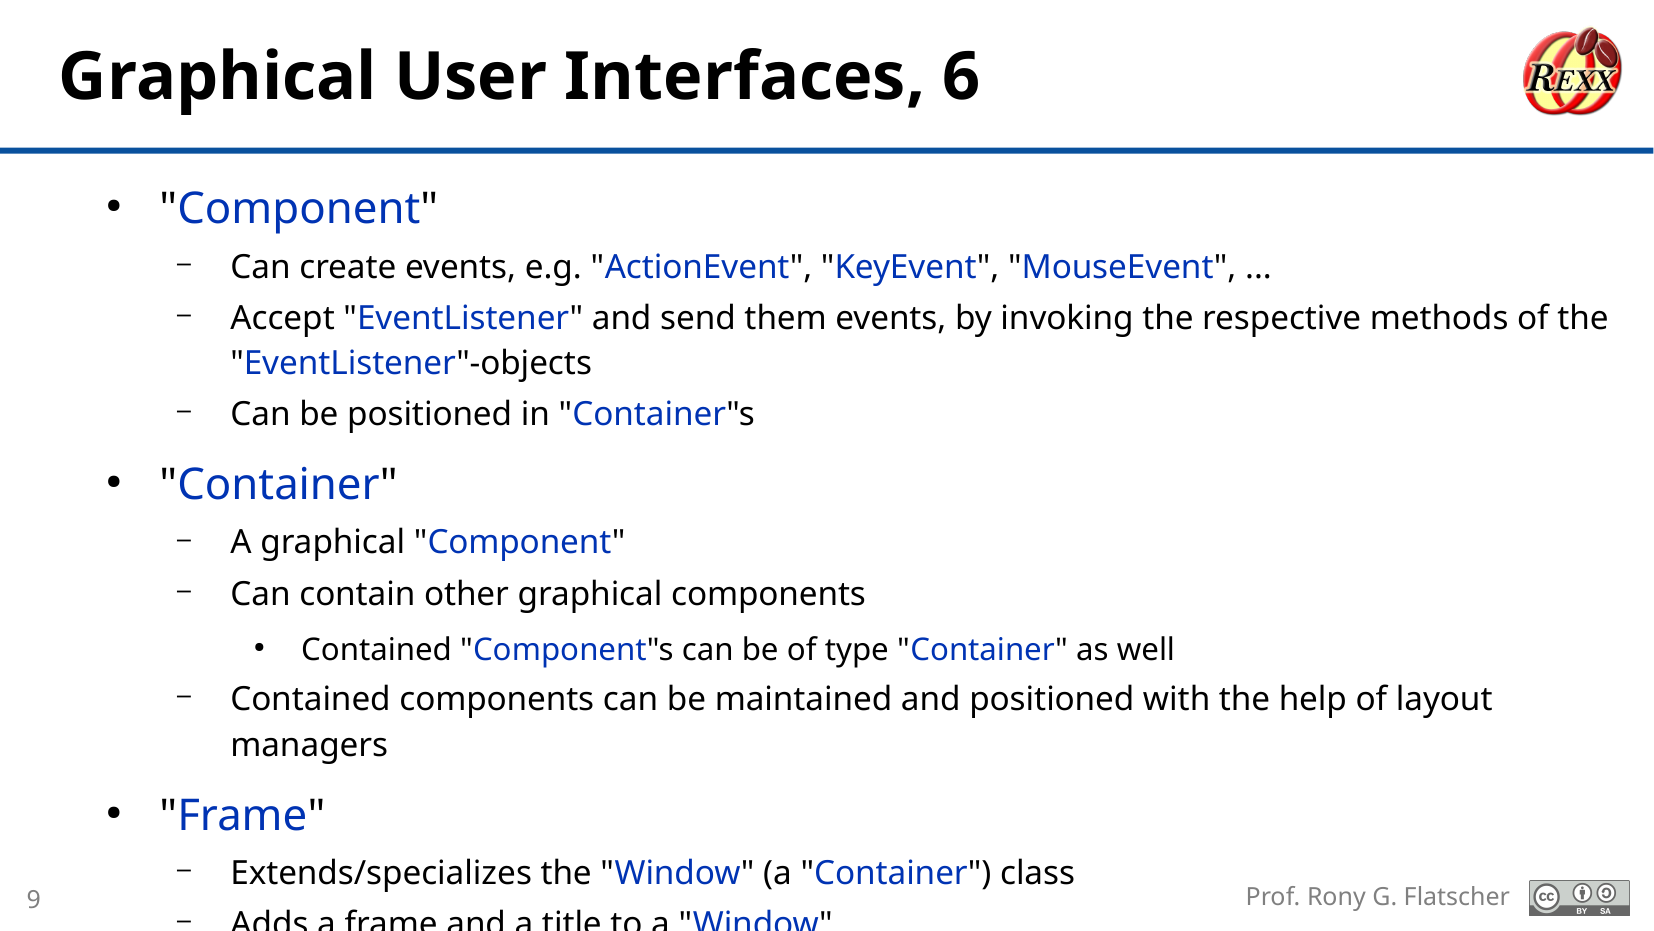

# Graphical User Interfaces, 6
"Component"
Can create events, e.g. "ActionEvent", "KeyEvent", "MouseEvent", ...
Accept "EventListener" and send them events, by invoking the respective methods of the "EventListener"-objects
Can be positioned in "Container"s
"Container"
A graphical "Component"
Can contain other graphical components
Contained "Component"s can be of type "Container" as well
Contained components can be maintained and positioned with the help of layout managers
"Frame"
Extends/specializes the "Window" (a "Container") class
Adds a frame and a title to a "Window"